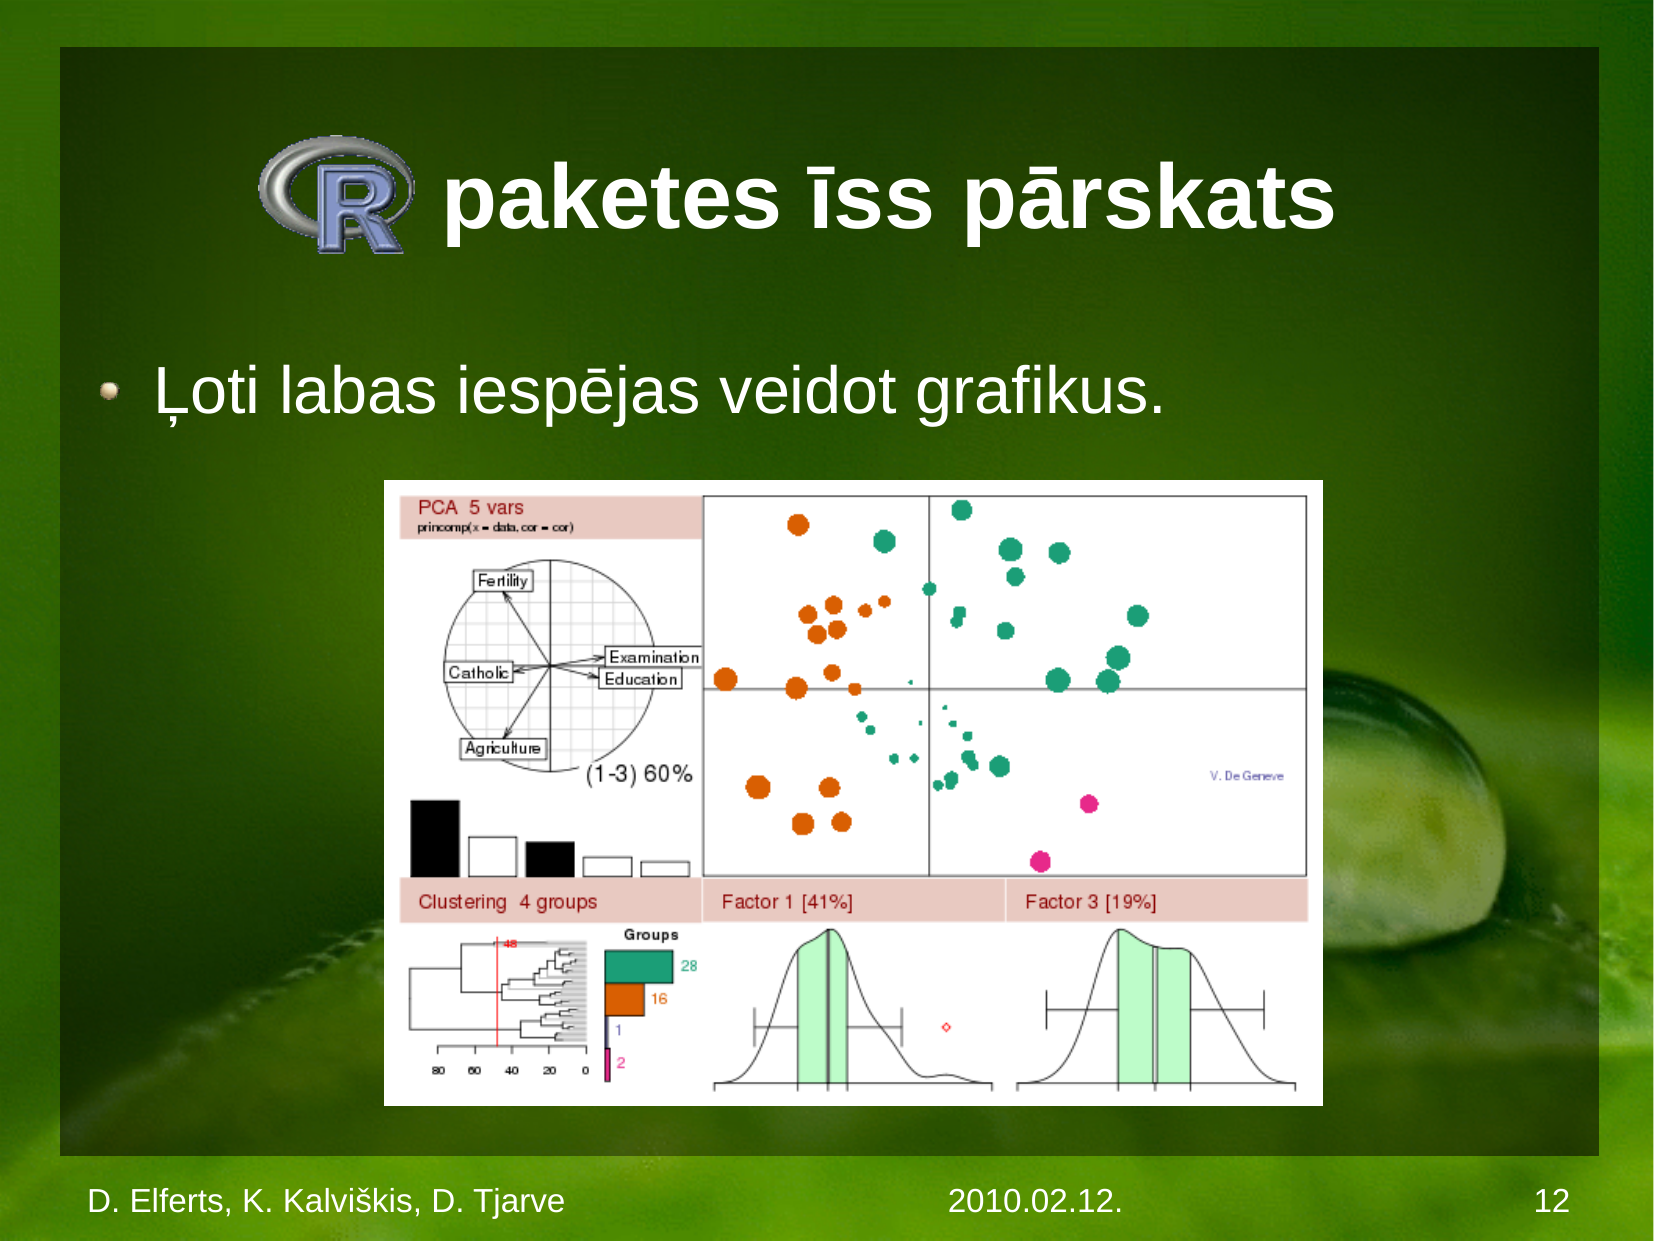

# paketes īss pārskats
Ļoti labas iespējas veidot grafikus.
D. Elferts, K. Kalviškis, D. Tjarve
2010.02.12.
12